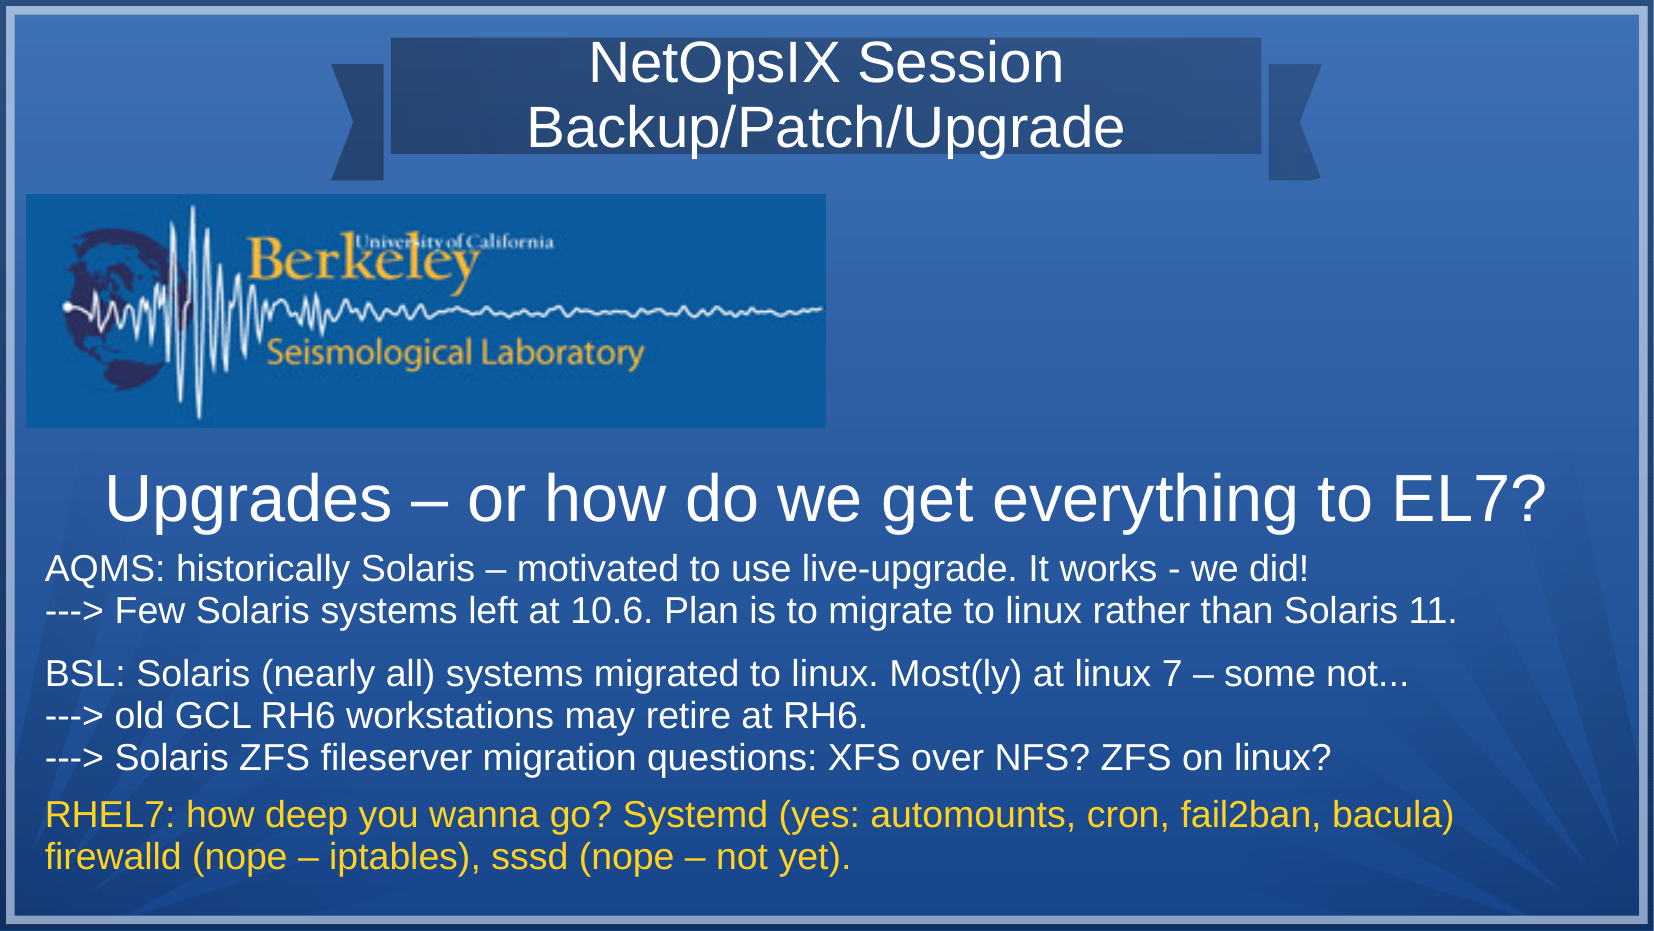

# NetOpsIX Session Backup/Patch/Upgrade
Upgrades – or how do we get everything to EL7?
AQMS: historically Solaris – motivated to use live-upgrade. It works - we did!
---> Few Solaris systems left at 10.6. Plan is to migrate to linux rather than Solaris 11.
BSL: Solaris (nearly all) systems migrated to linux. Most(ly) at linux 7 – some not...
---> old GCL RH6 workstations may retire at RH6.
---> Solaris ZFS fileserver migration questions: XFS over NFS? ZFS on linux?
RHEL7: how deep you wanna go? Systemd (yes: automounts, cron, fail2ban, bacula)
firewalld (nope – iptables), sssd (nope – not yet).